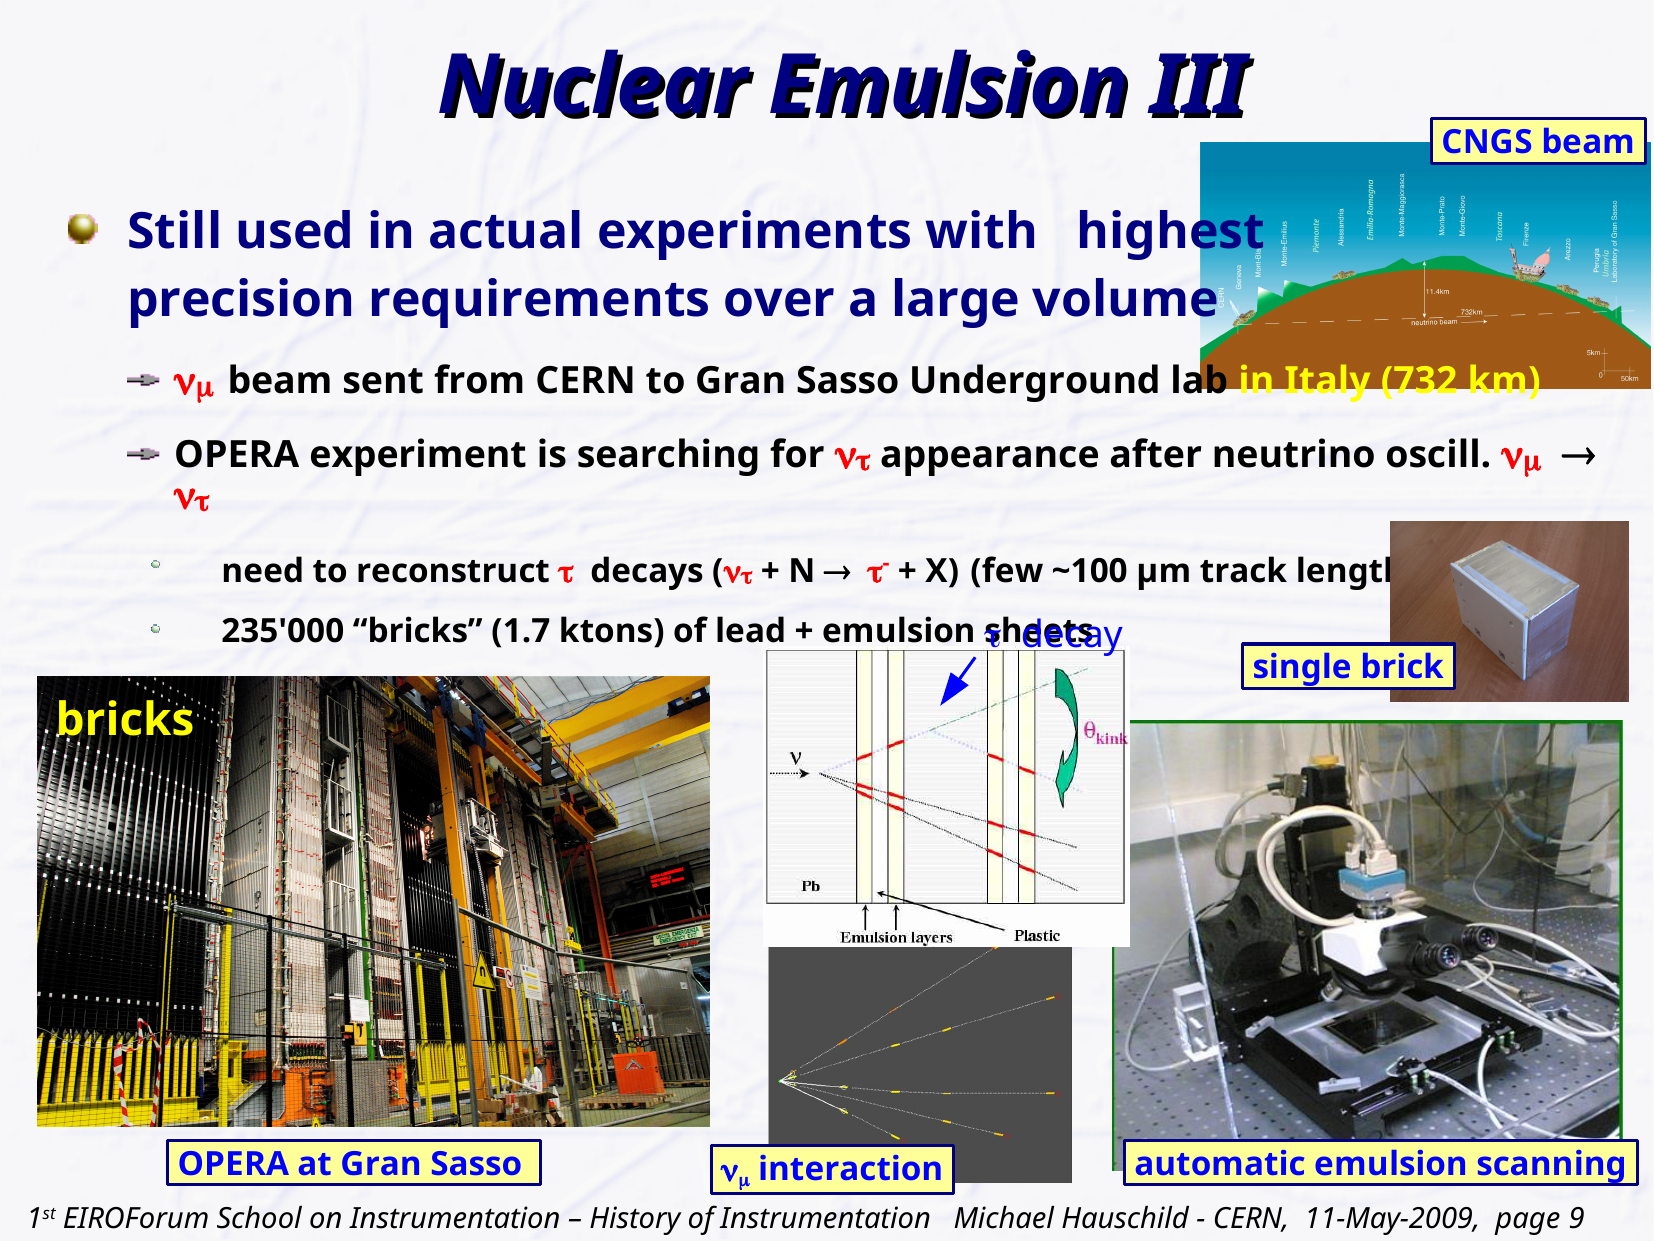

# Nuclear Emulsion III
 CNGS beam
Still used in actual experiments with	highest						 precision requirements over a large volume
 beam sent from CERN to Gran Sasso Underground lab in Italy (732 km)
OPERA experiment is searching for  appearance after neutrino oscill.   
need to reconstruct  decays ( + N  - + X) (few ~100 µm track length)
235'000 “bricks” (1.7 ktons) of lead + emulsion sheets
 decay
 single brick
bricks
 OPERA at Gran Sasso
 automatic emulsion scanning
  interaction